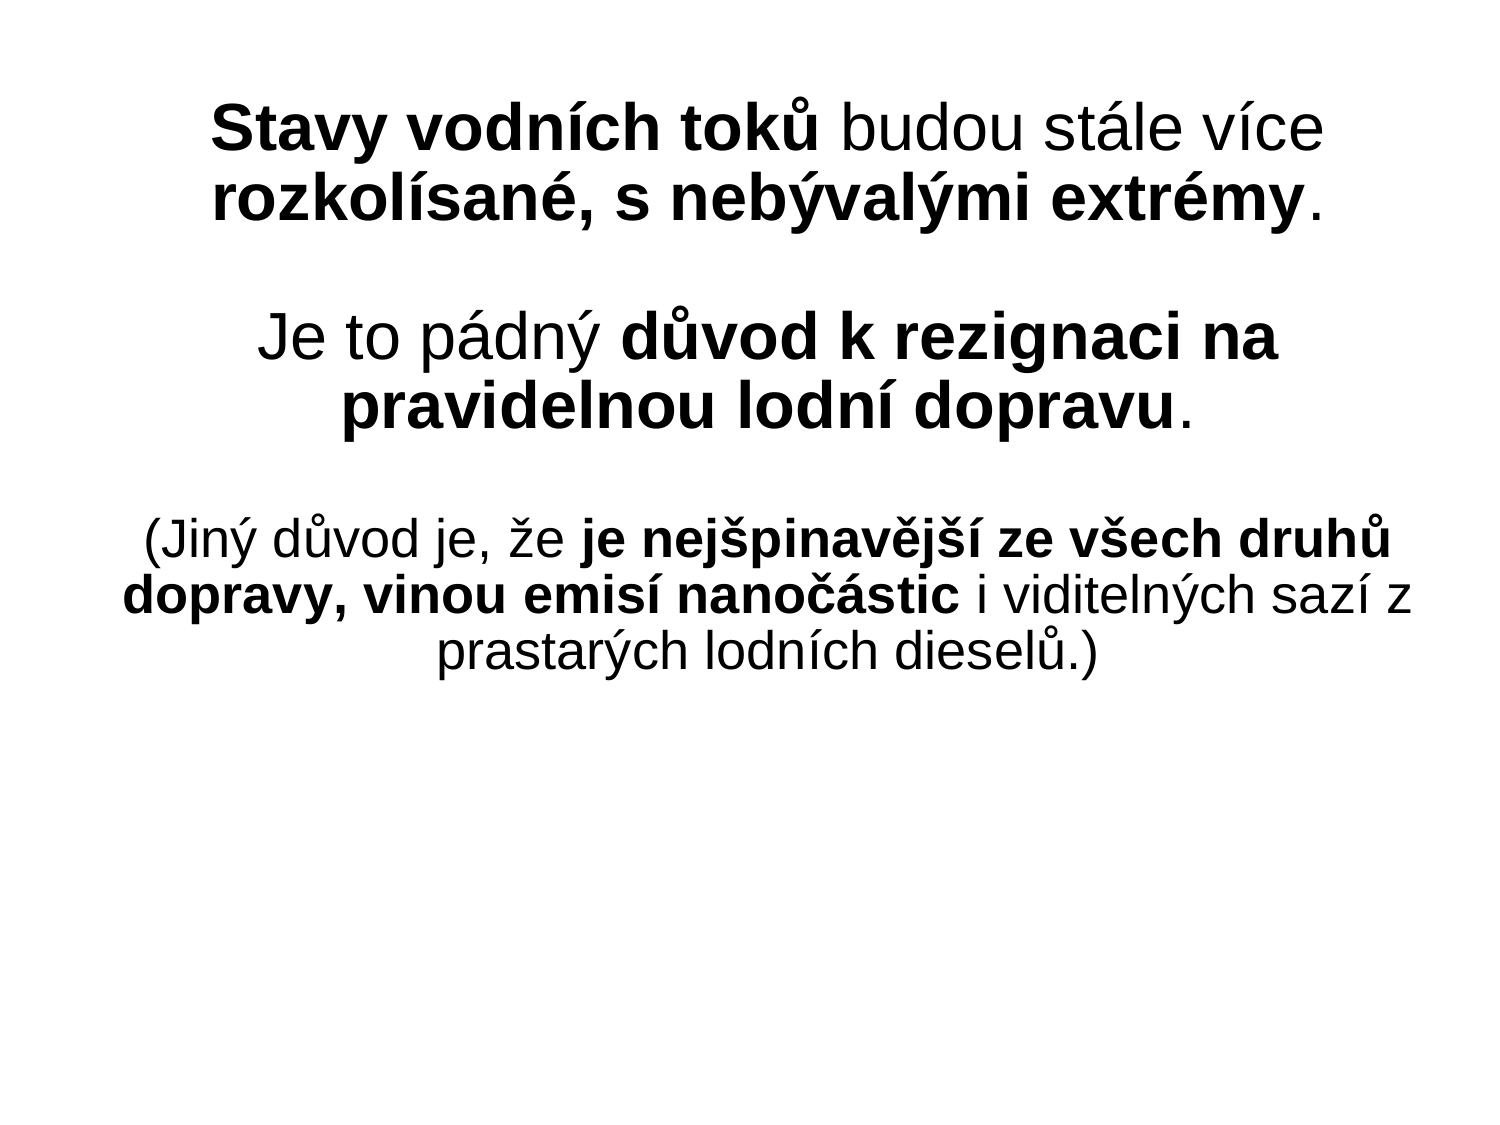

# Stavy vodních toků budou stále více rozkolísané, s nebývalými extrémy. Je to pádný důvod k rezignaci na pravidelnou lodní dopravu. (Jiný důvod je, že je nejšpinavější ze všech druhů dopravy, vinou emisí nanočástic i viditelných sazí z prastarých lodních dieselů.)